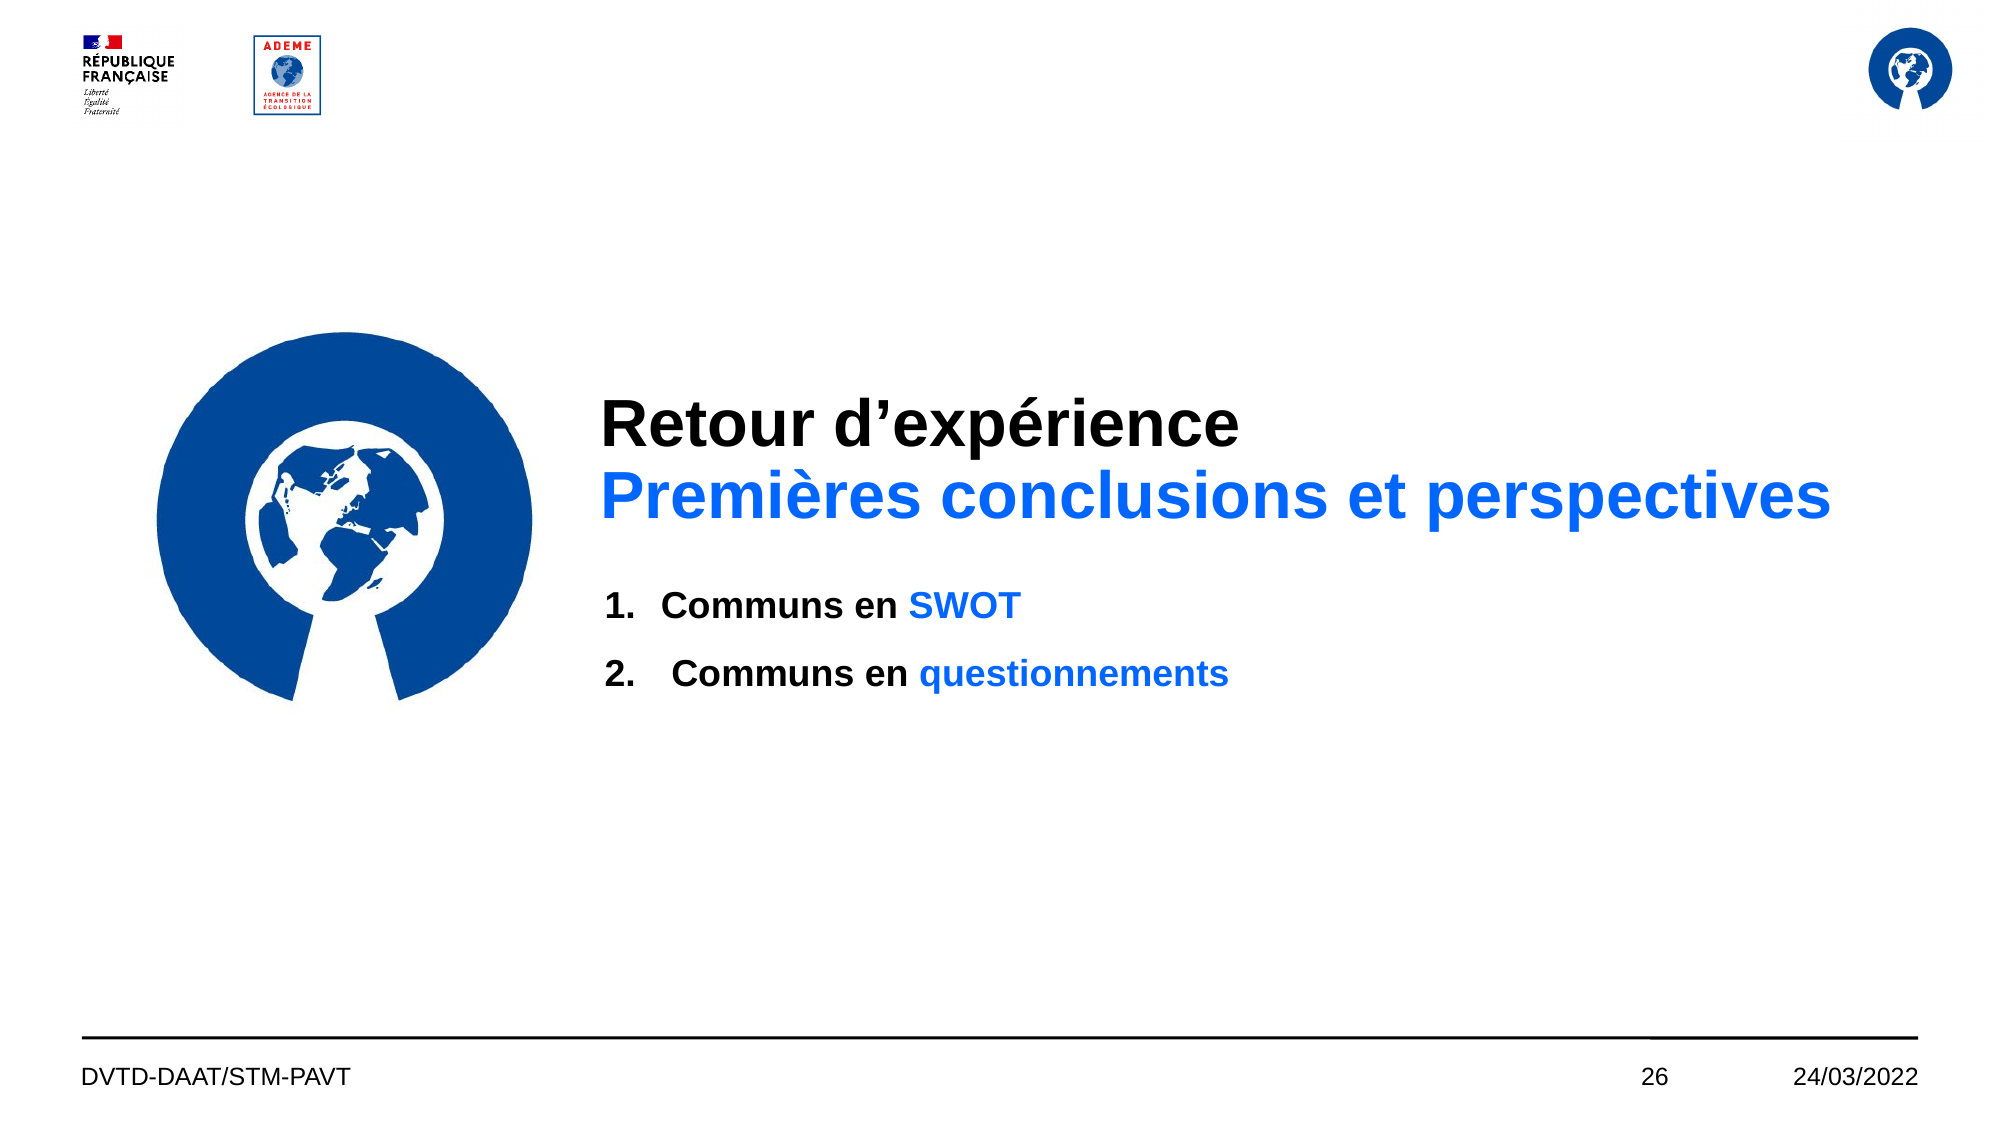

# Retour d’expérience Premières conclusions et perspectives
Communs en SWOT
 Communs en questionnements
13
8
5
DVTD-DAAT/STM-PAVT
24/03/2022